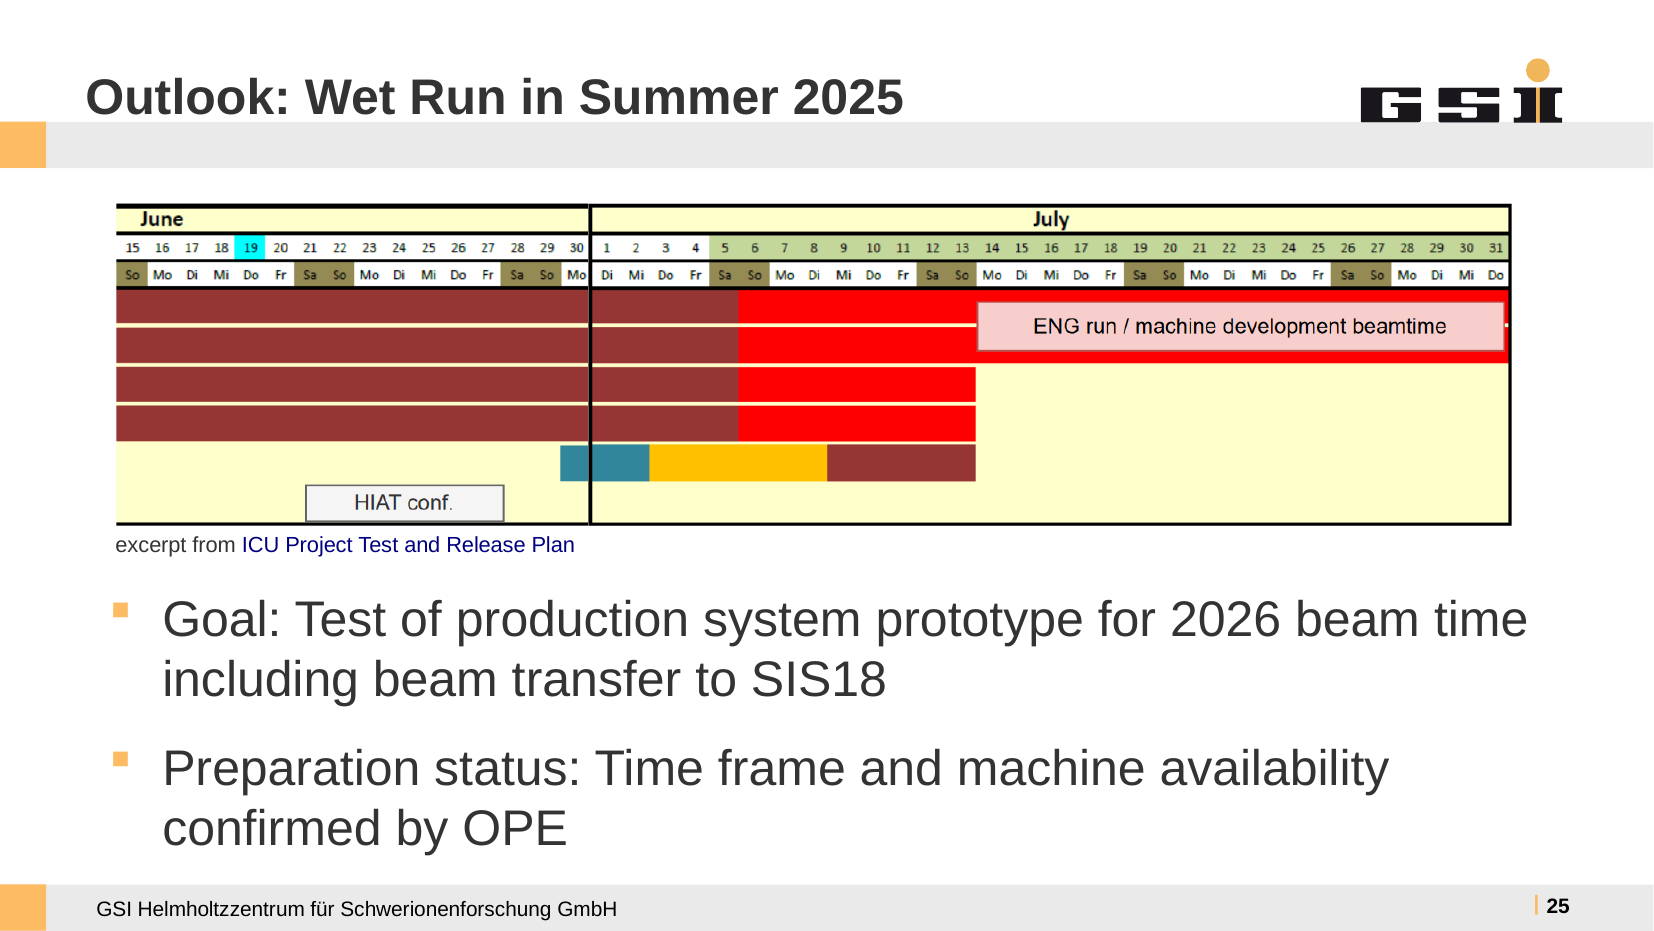

# Outlook: Wet Run in Summer 2025
 excerpt from ICU Project Test and Release Plan
Goal: Test of production system prototype for 2026 beam time including beam transfer to SIS18
Preparation status: Time frame and machine availability confirmed by OPE